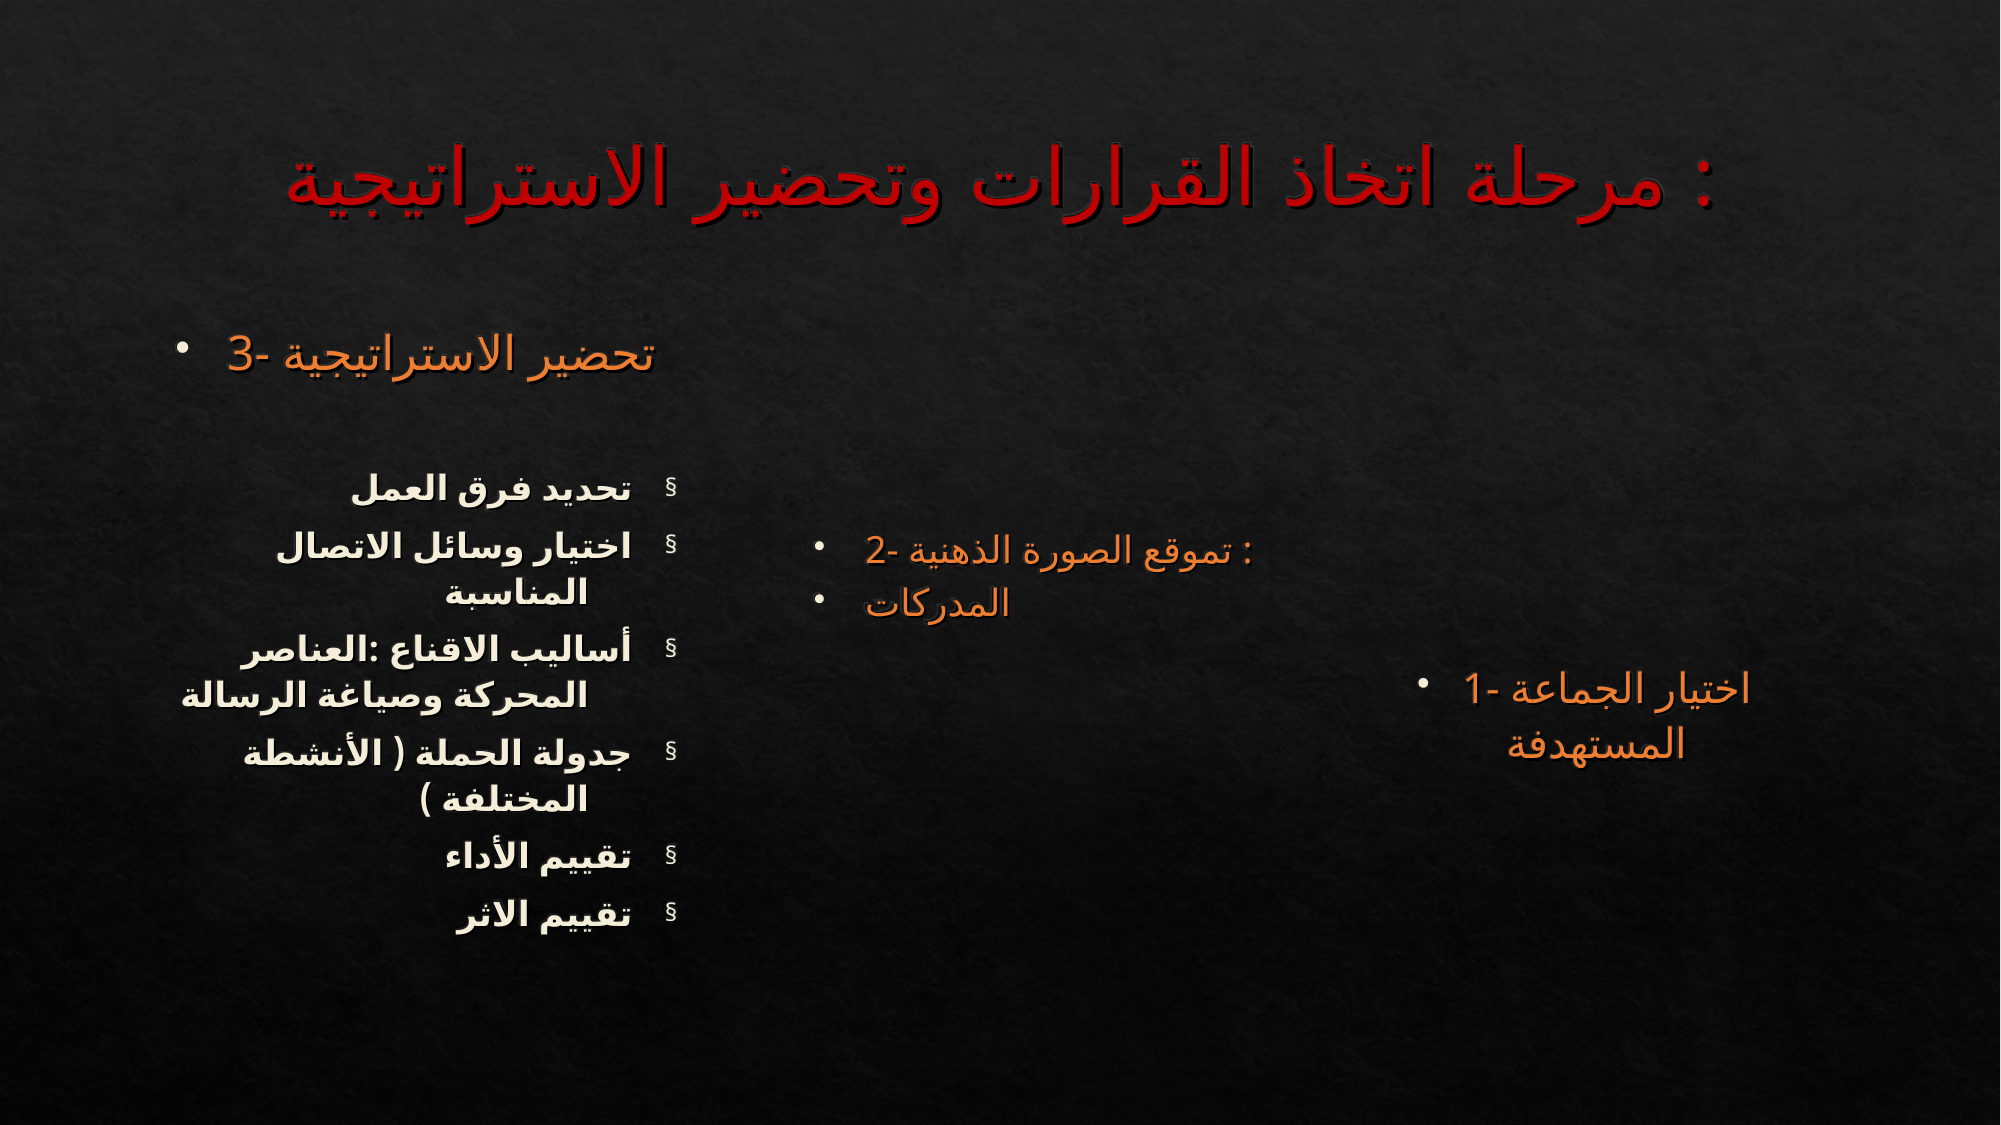

# مرحلة اتخاذ القرارات وتحضير الاستراتيجية :
3- تحضير الاستراتيجية
تحديد فرق العمل
اختيار وسائل الاتصال المناسبة
أساليب الاقناع :العناصر المحركة وصياغة الرسالة
جدولة الحملة ( الأنشطة المختلفة )
تقييم الأداء
تقييم الاثر
2- تموقع الصورة الذهنية :
المدركات
1- اختيار الجماعة المستهدفة